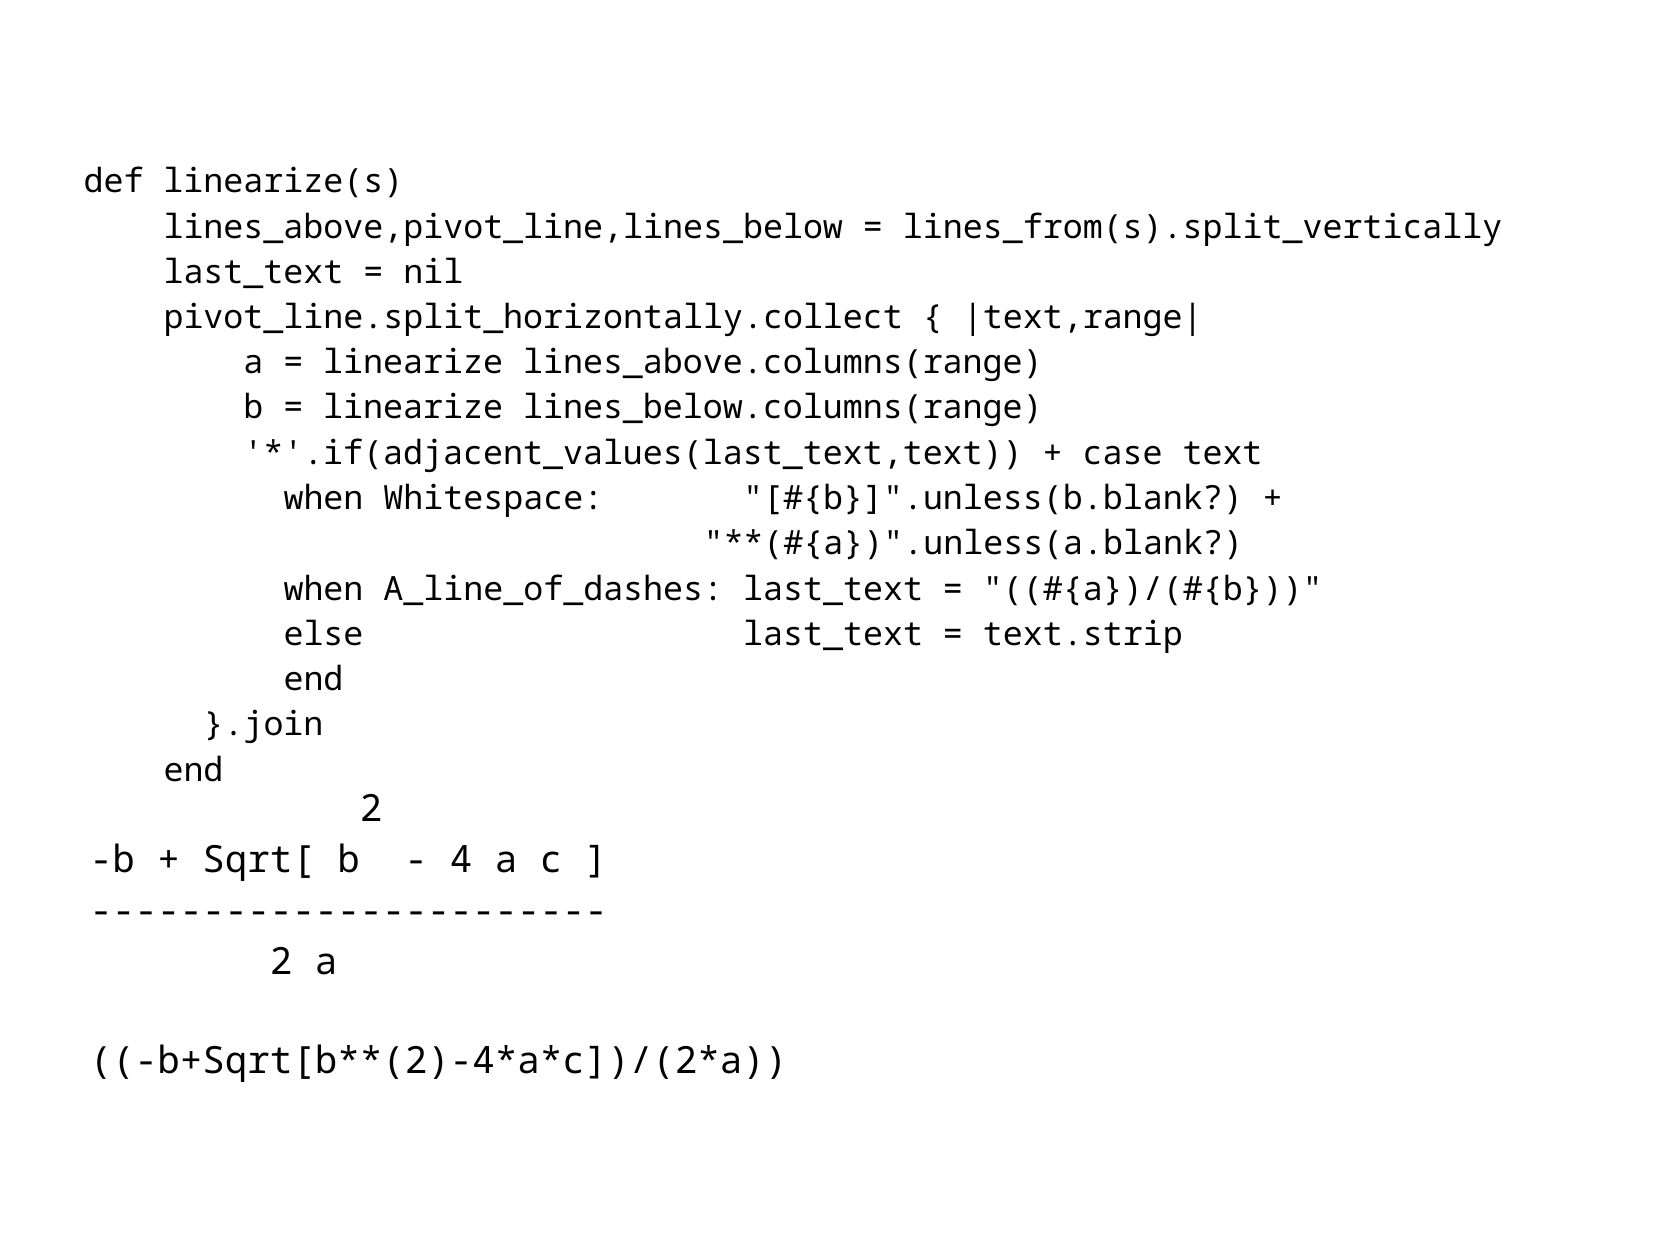

def linearize(s)
 lines_above,pivot_line,lines_below = lines_from(s).split_vertically
 last_text = nil
 pivot_line.split_horizontally.collect { |text,range|
 a = linearize lines_above.columns(range)
 b = linearize lines_below.columns(range)
 '*'.if(adjacent_values(last_text,text)) + case text
 when Whitespace: "[#{b}]".unless(b.blank?) +
 "**(#{a})".unless(a.blank?)
 when A_line_of_dashes: last_text = "((#{a})/(#{b}))"
 else last_text = text.strip
 end
 }.join
 end
 2
-b + Sqrt[ b - 4 a c ]
-----------------------
 2 a
((-b+Sqrt[b**(2)-4*a*c])/(2*a))